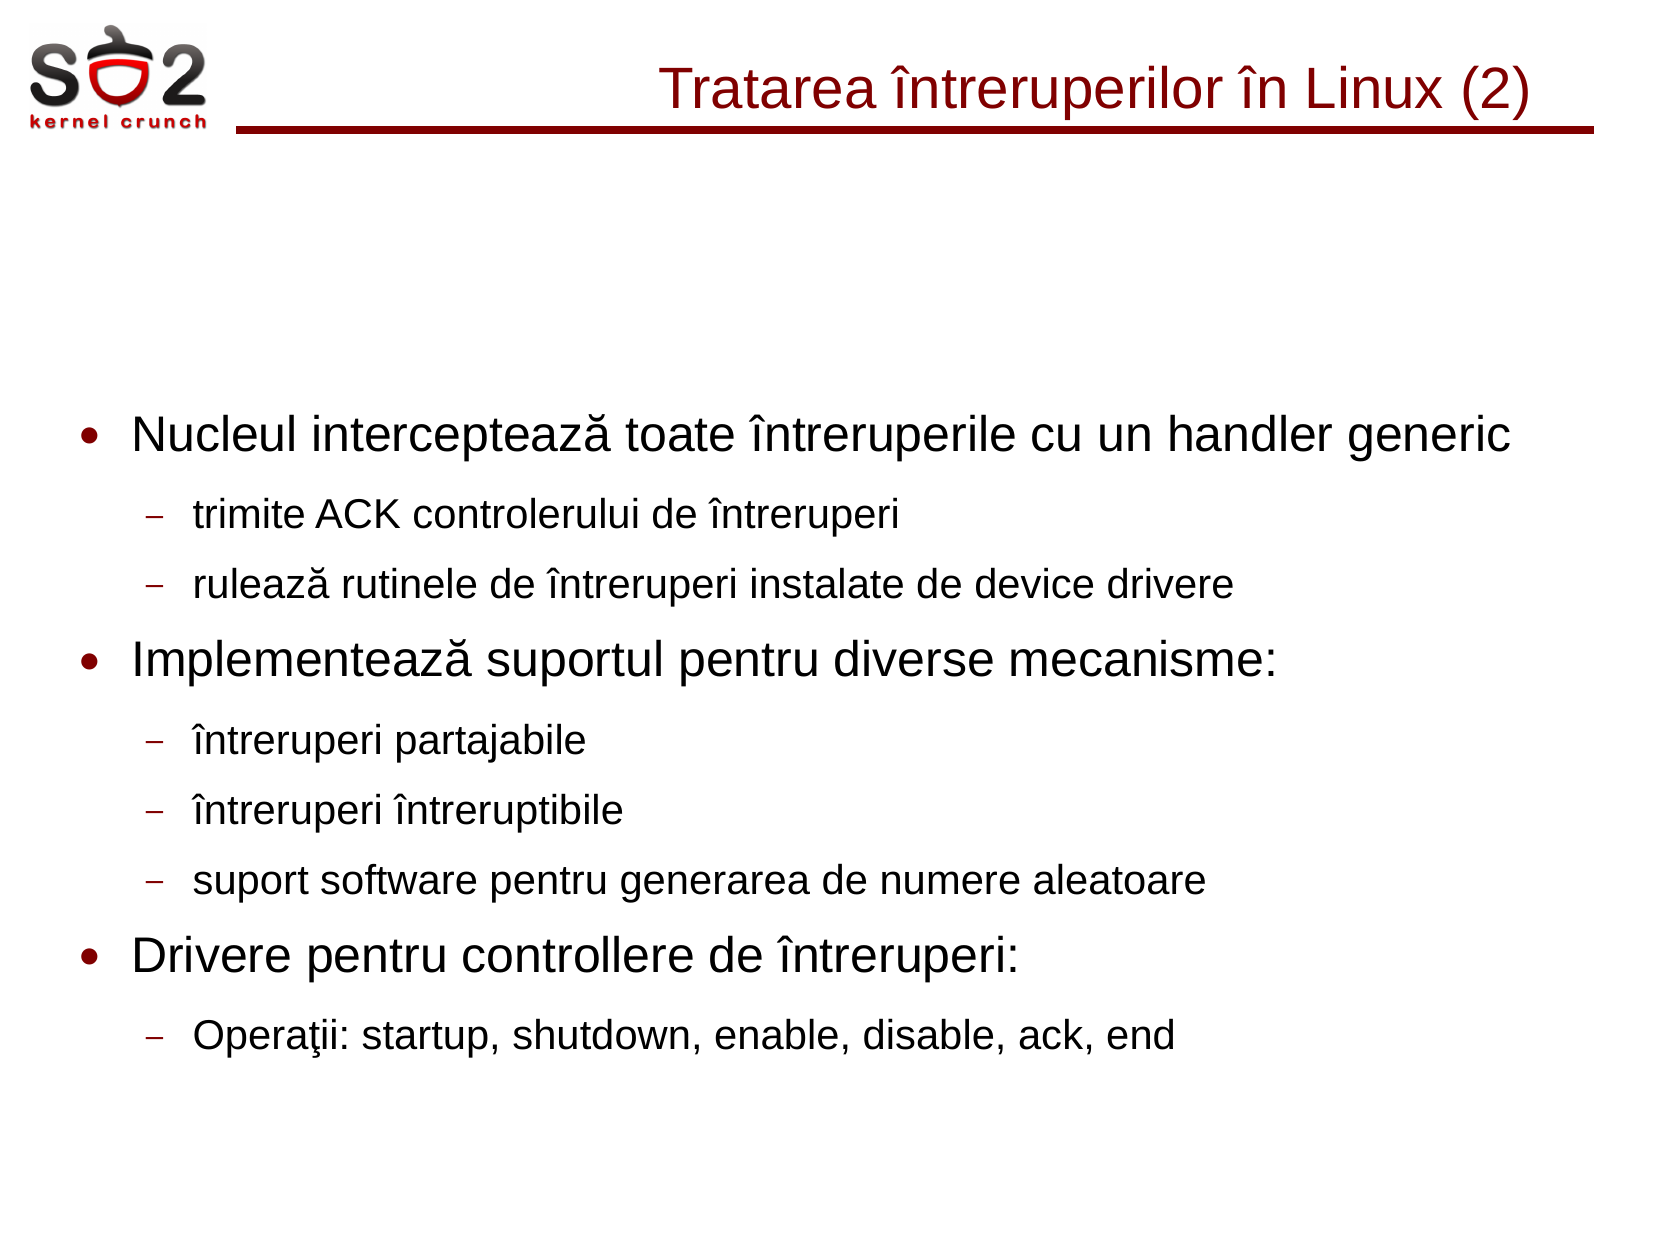

# Tratarea întreruperilor în Linux (2)
Nucleul interceptează toate întreruperile cu un handler generic
trimite ACK controlerului de întreruperi
rulează rutinele de întreruperi instalate de device drivere
Implementează suportul pentru diverse mecanisme:
întreruperi partajabile
întreruperi întreruptibile
suport software pentru generarea de numere aleatoare
Drivere pentru controllere de întreruperi:
Operaţii: startup, shutdown, enable, disable, ack, end